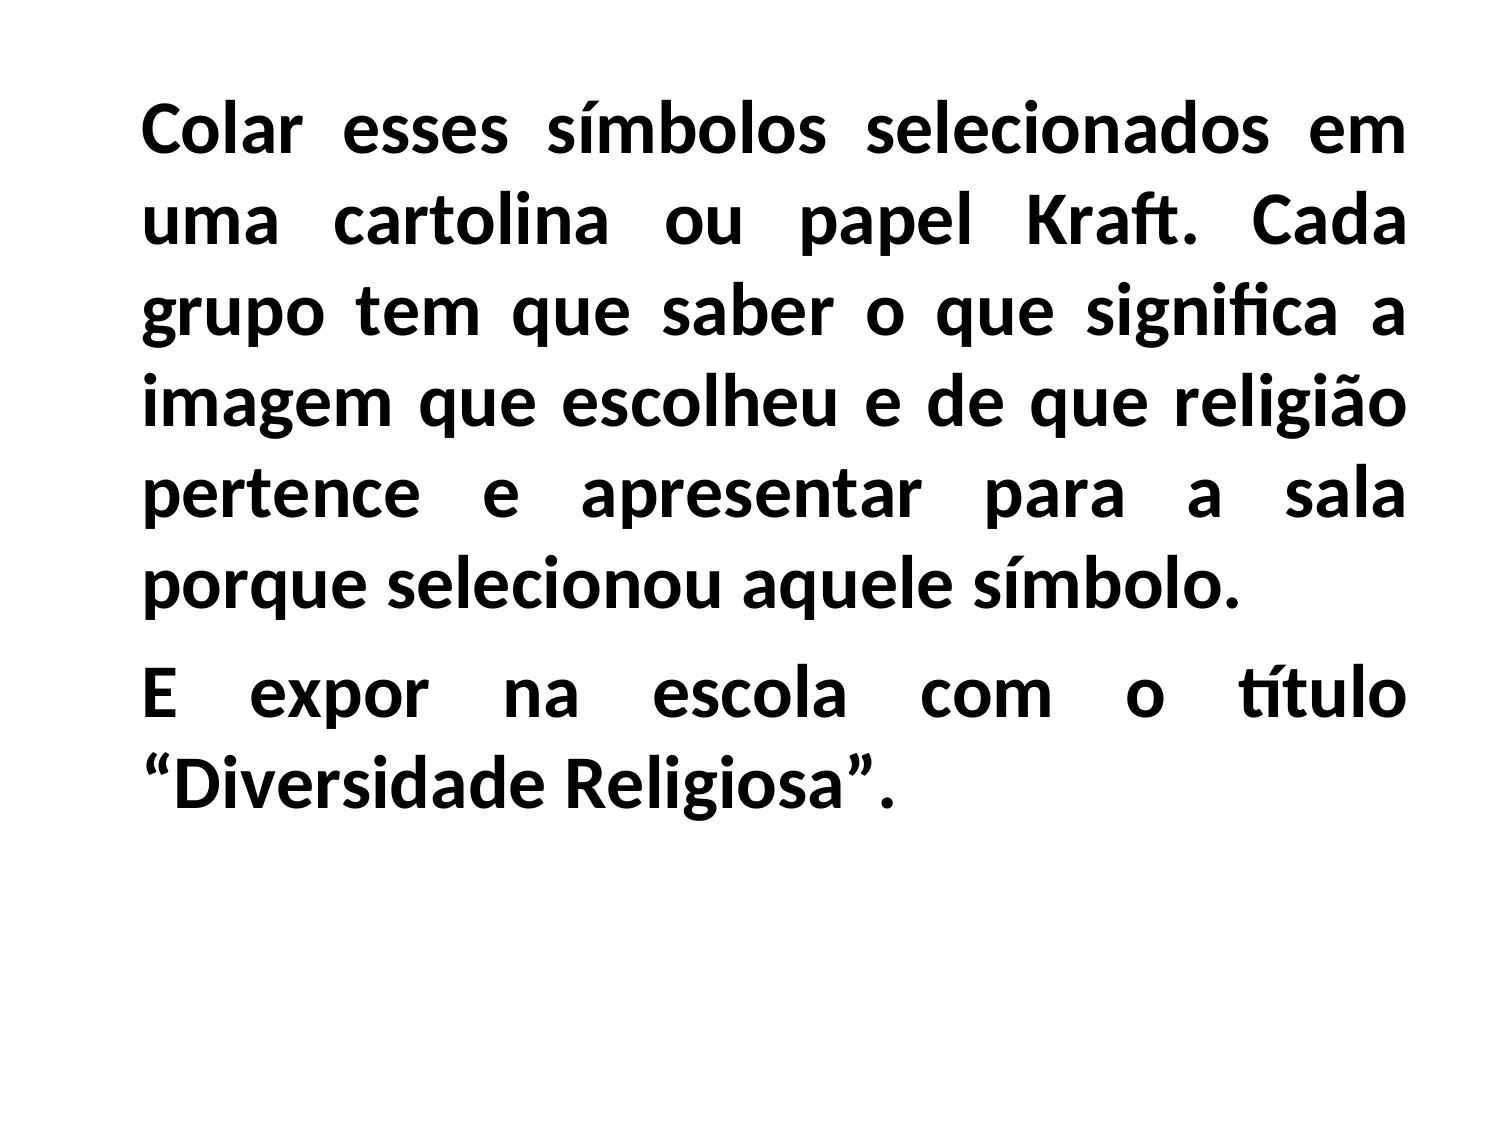

# Colar esses símbolos selecionados em uma cartolina ou papel Kraft. Cada grupo tem que saber o que significa a imagem que escolheu e de que religião pertence e apresentar para a sala porque selecionou aquele símbolo.
	E expor na escola com o título “Diversidade Religiosa”.